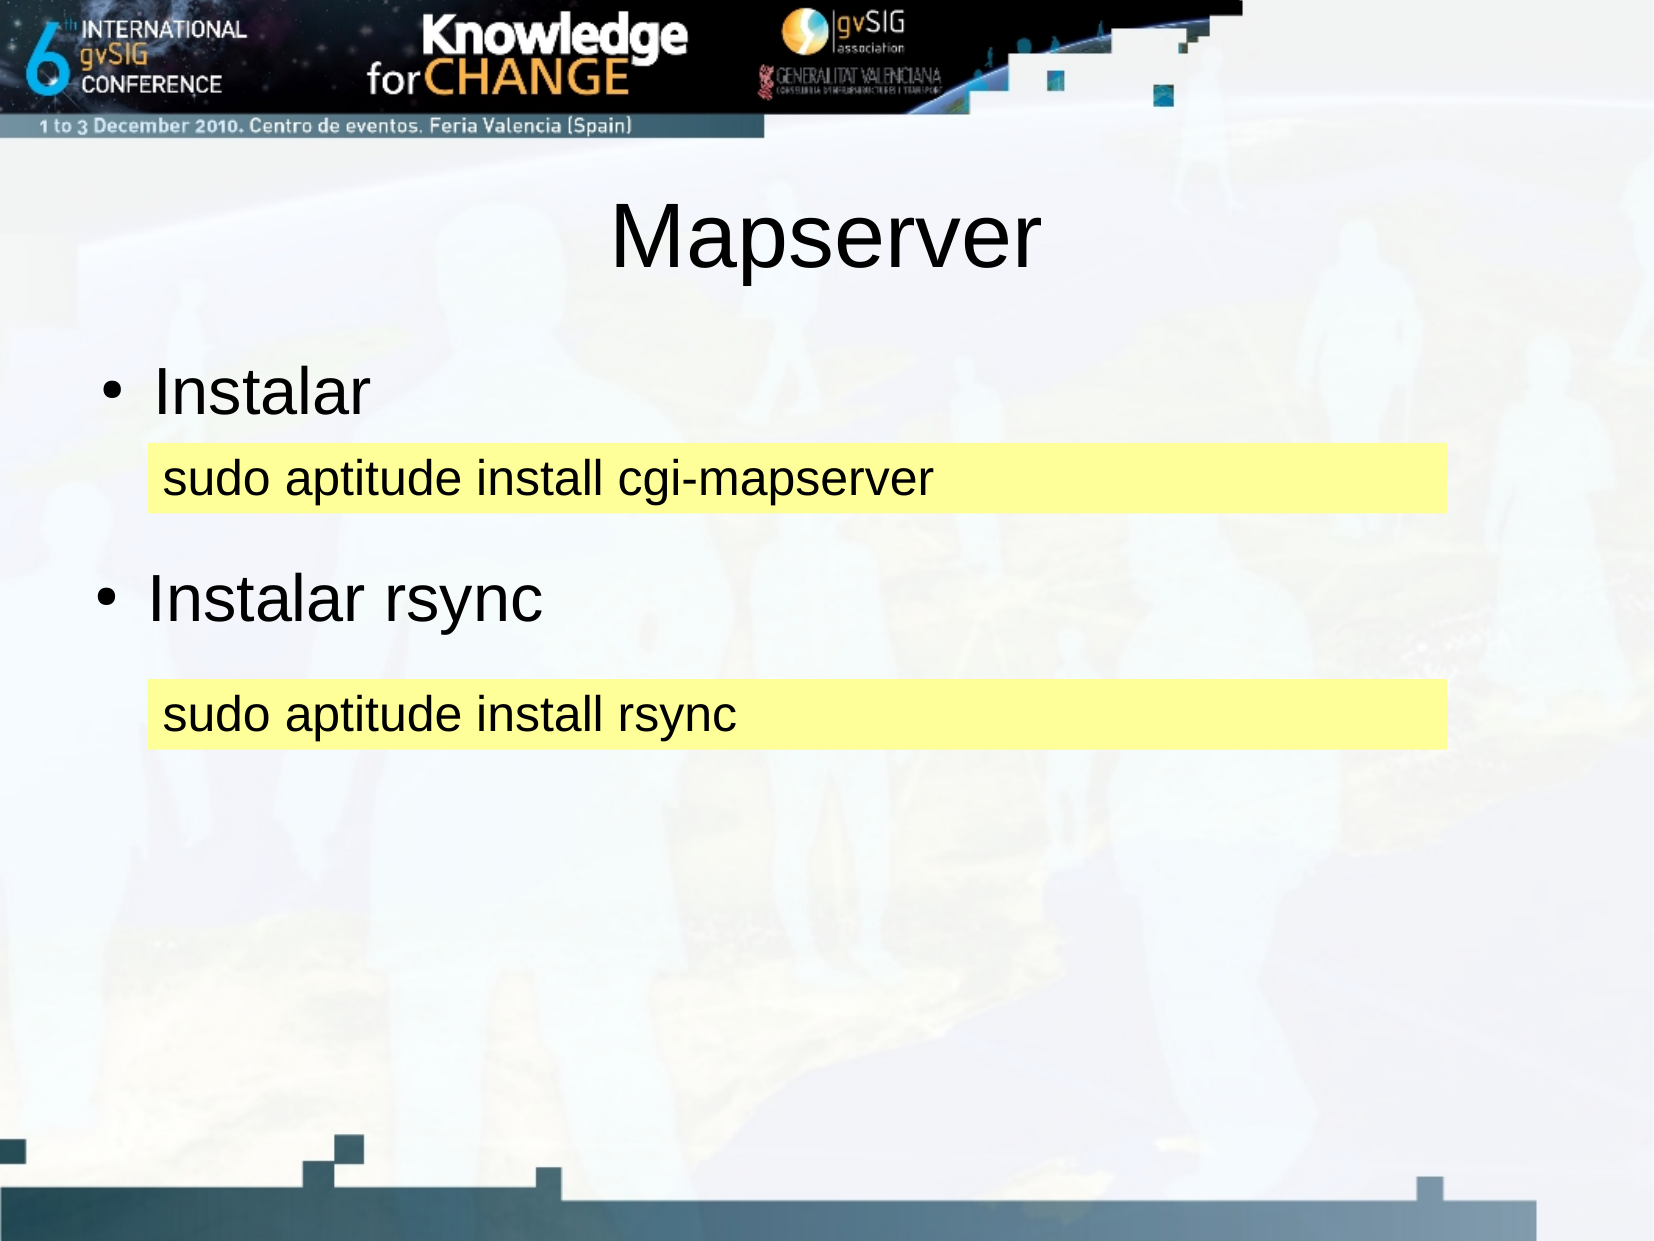

# Mapserver
Instalar
sudo aptitude install cgi-mapserver
Instalar rsync
sudo aptitude install rsync